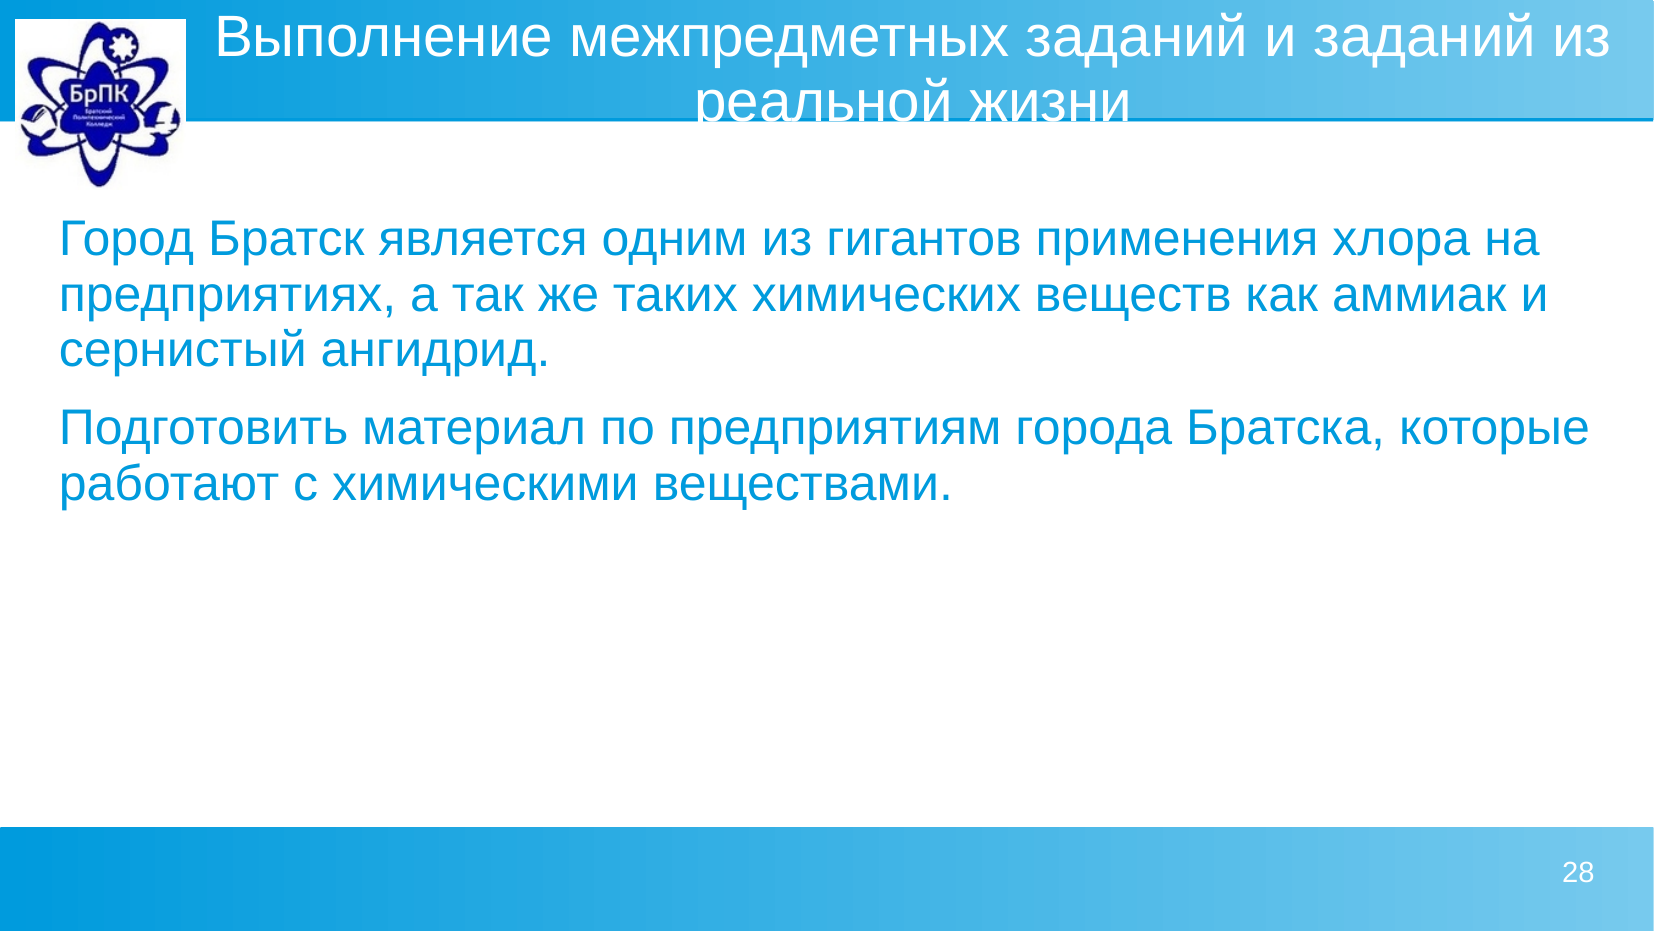

# Выполнение межпредметных заданий и заданий из реальной жизни
Город Братск является одним из гигантов применения хлора на предприятиях, а так же таких химических веществ как аммиак и сернистый ангидрид.
Подготовить материал по предприятиям города Братска, которые работают с химическими веществами.
28